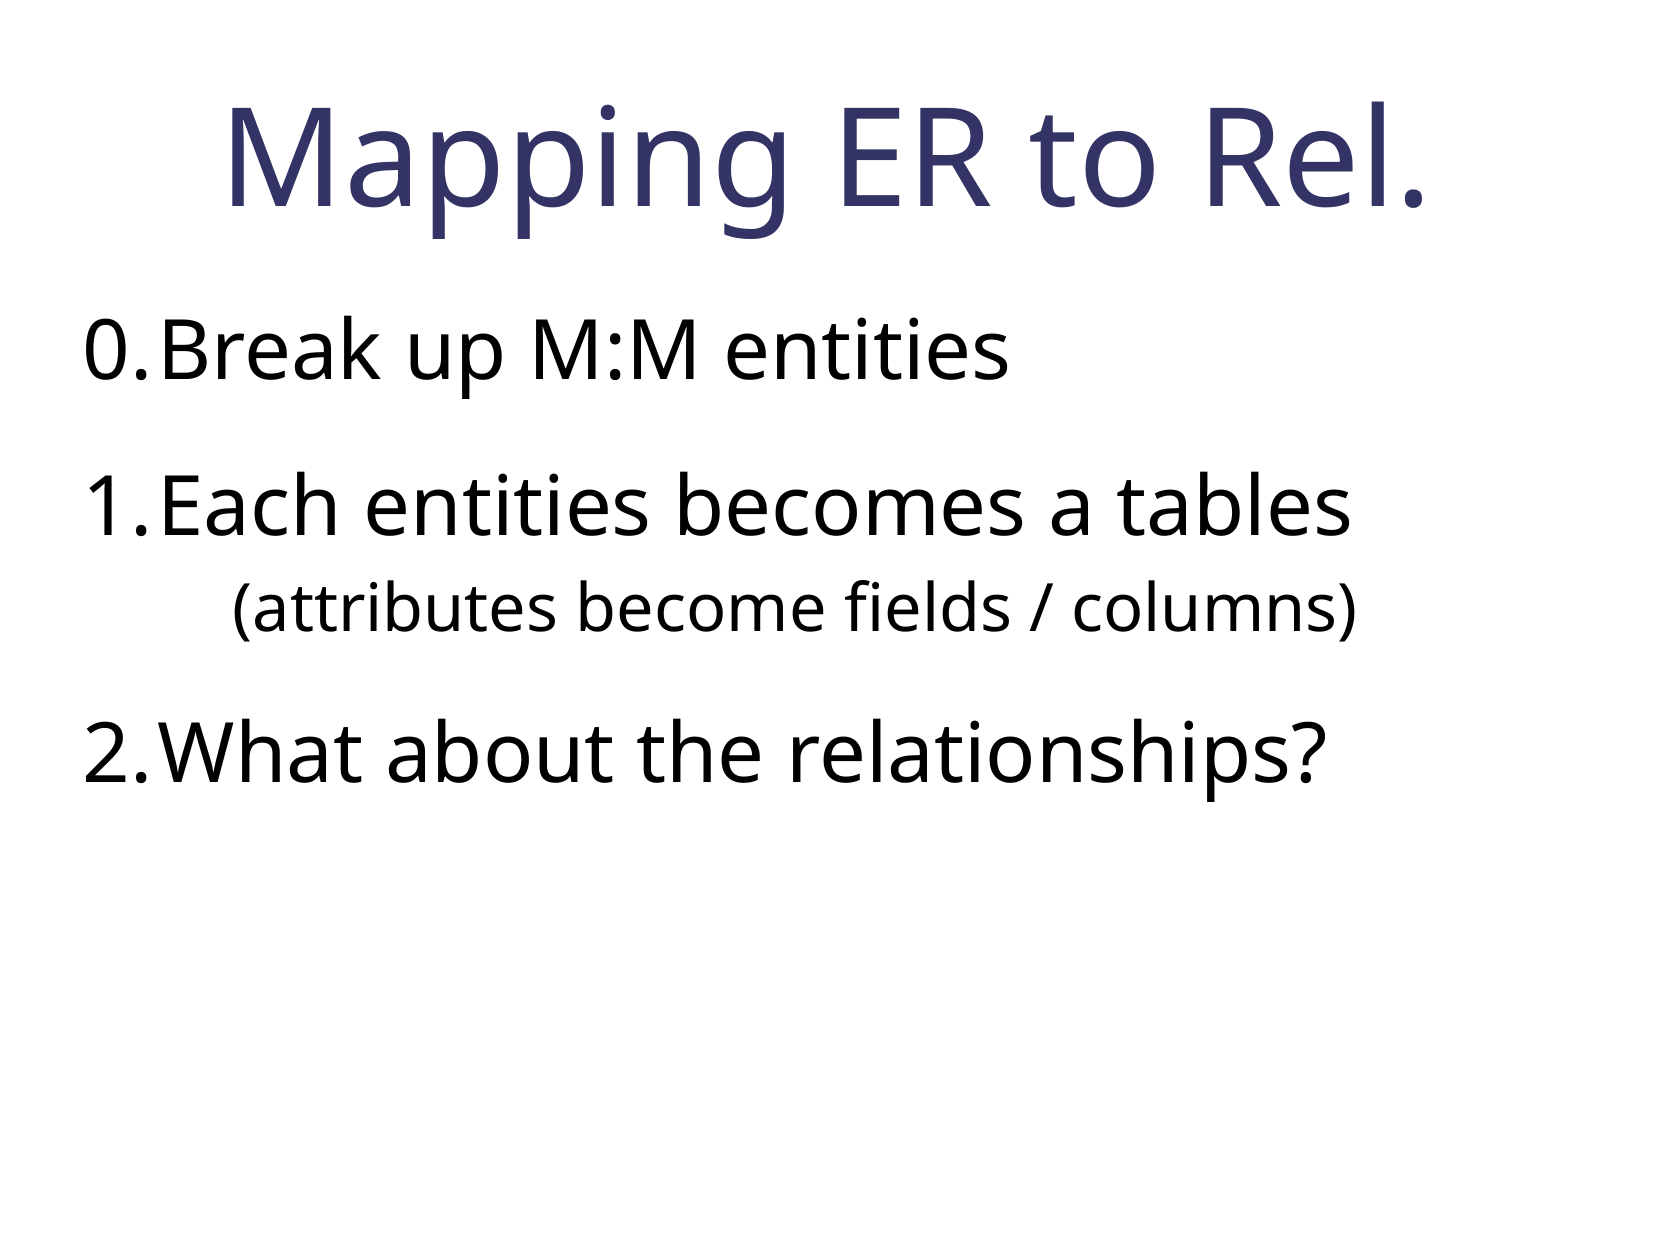

# Mapping ER to Rel.
0.	Break up M:M entities
1.	Each entities becomes a tables
		(attributes become fields / columns)
2.	What about the relationships?